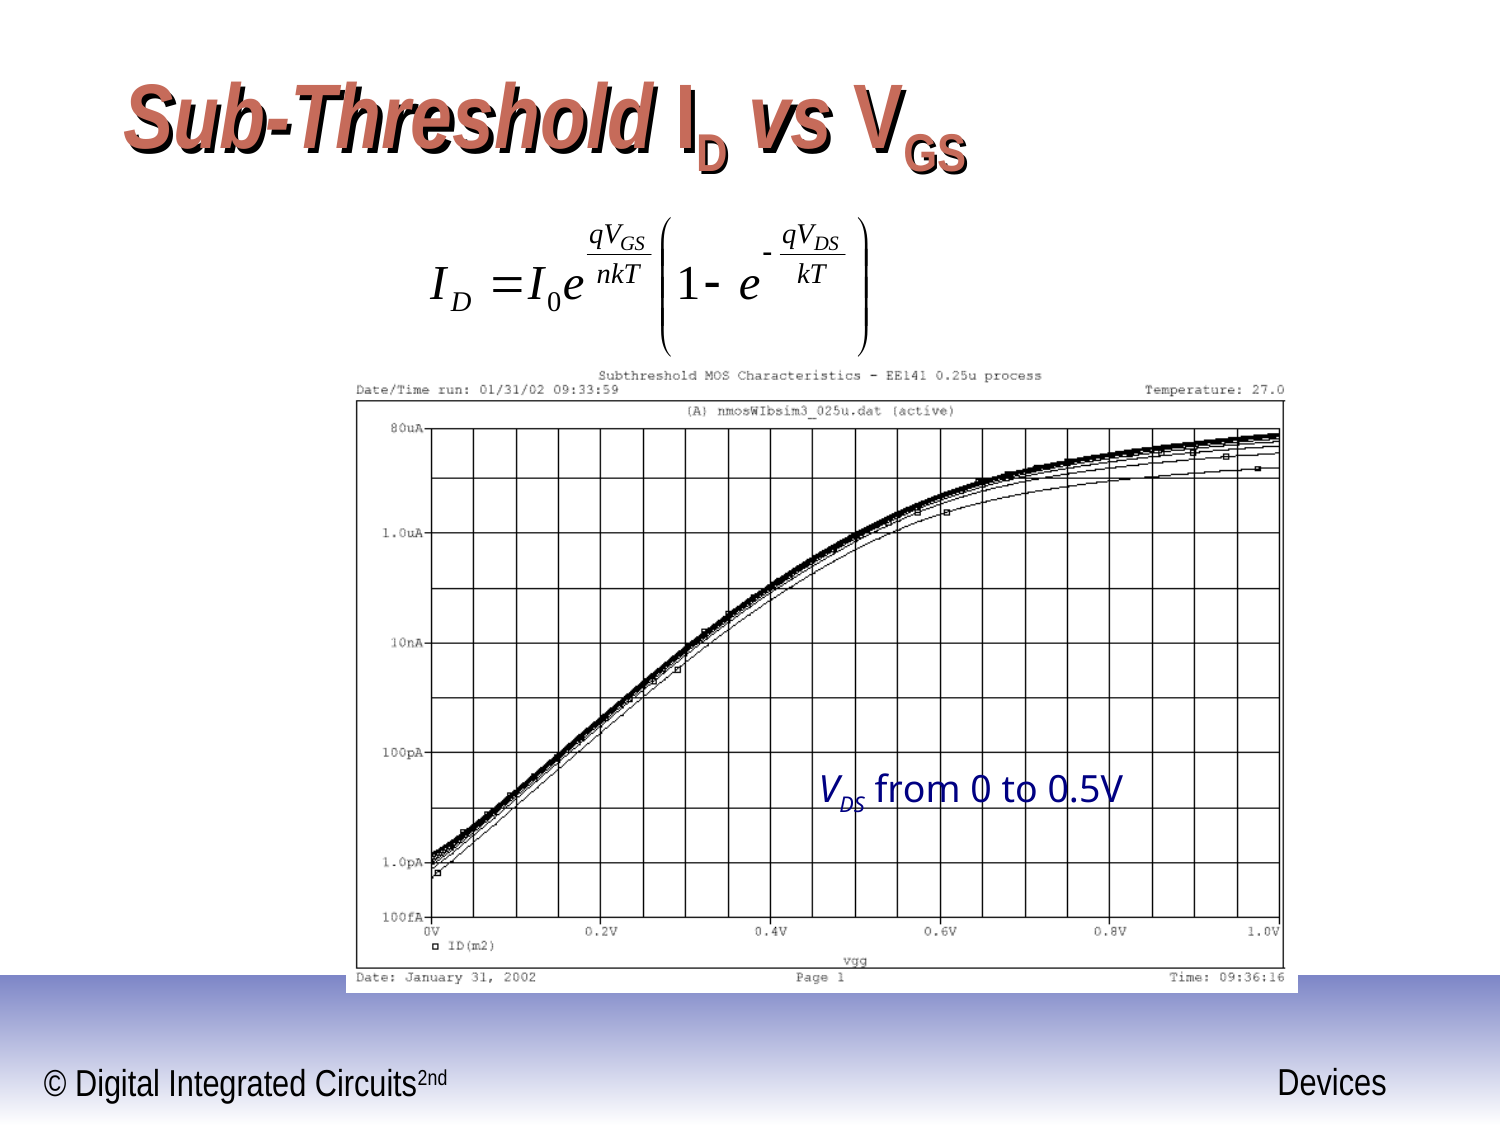

# Sub-Threshold ID vs VGS
VDS from 0 to 0.5V